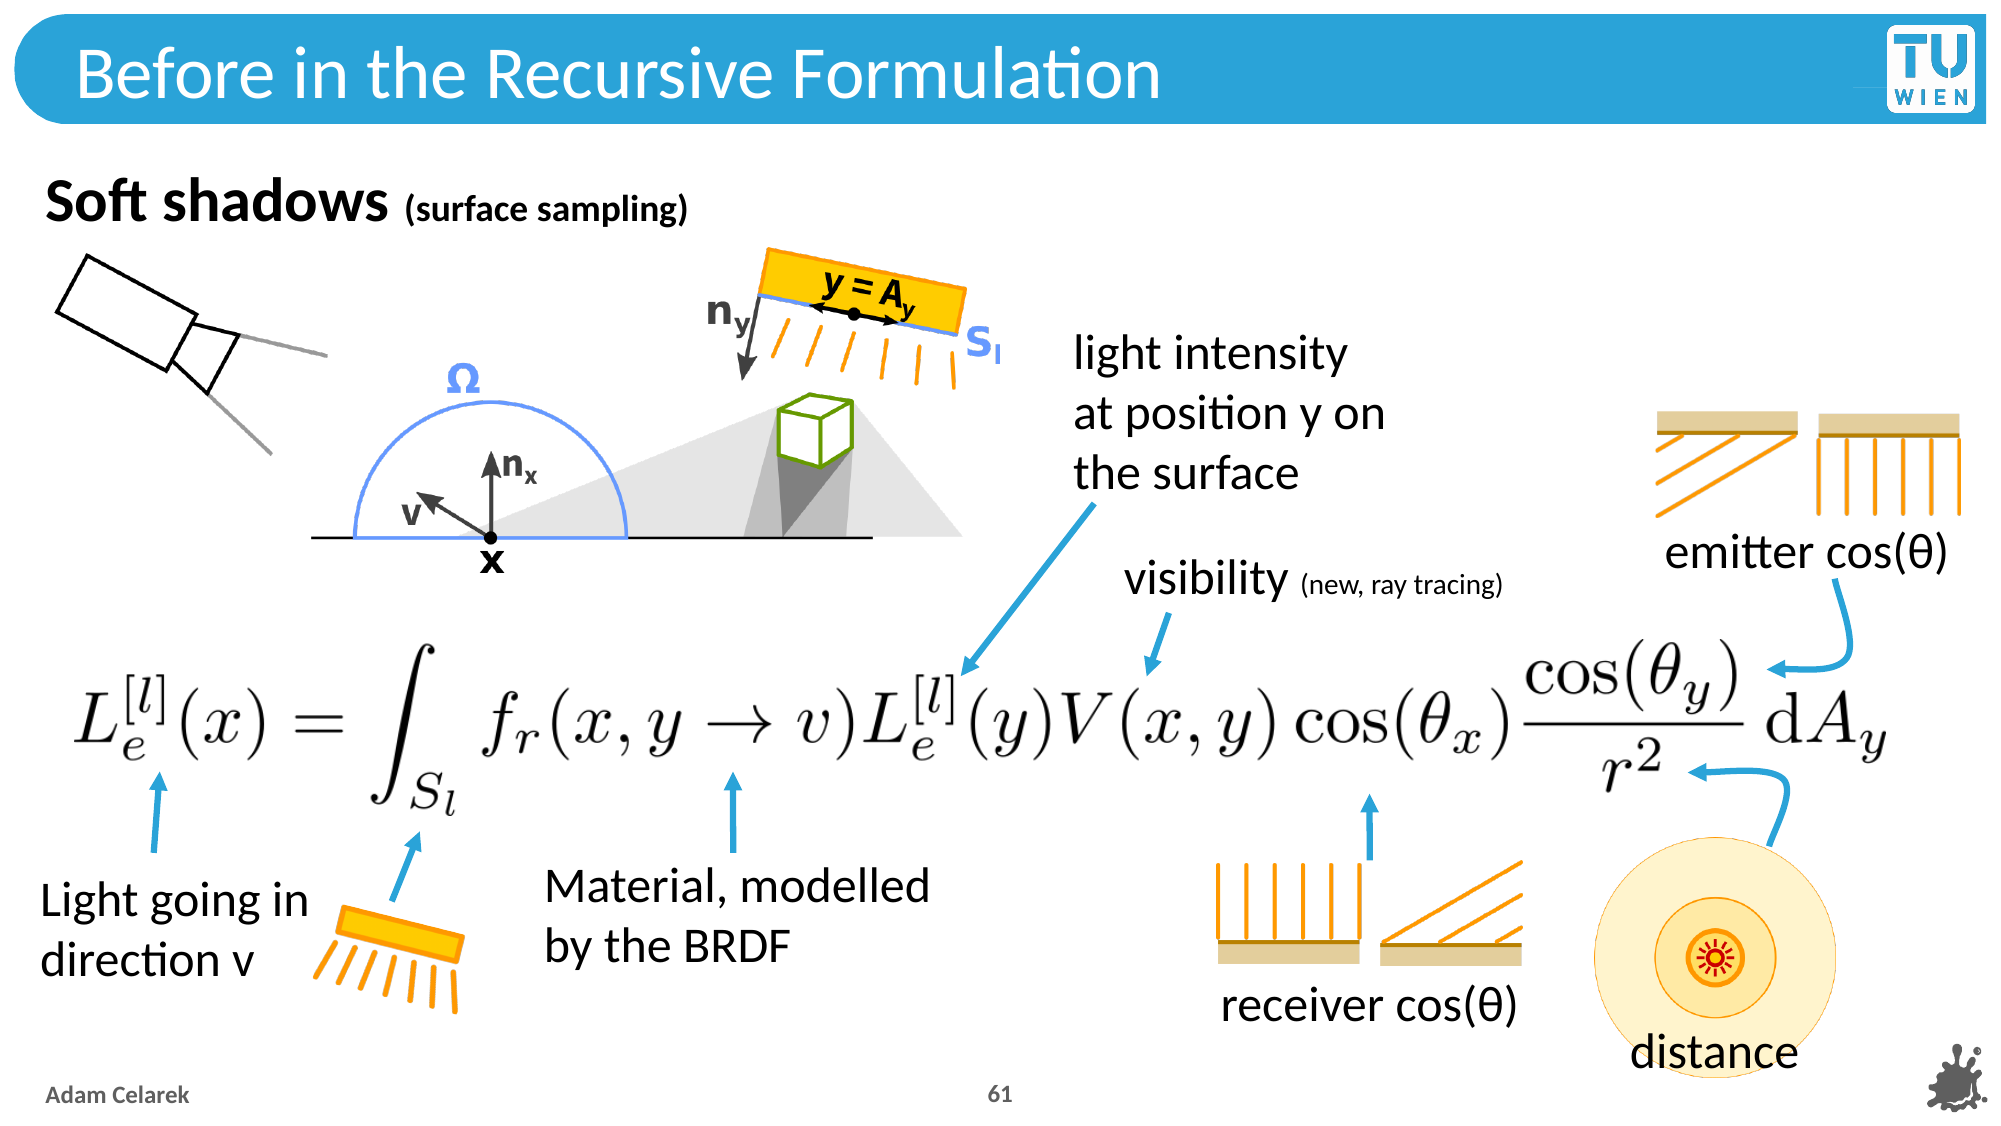

# Before in the Recursive Formulation
Soft shadows (surface sampling)
light intensity at position y on the surface
emitter cos(θ)
visibility (new, ray tracing)
Material, modelled by the BRDF
Light going in direction v
receiver cos(θ)
distance
Adam Celarek